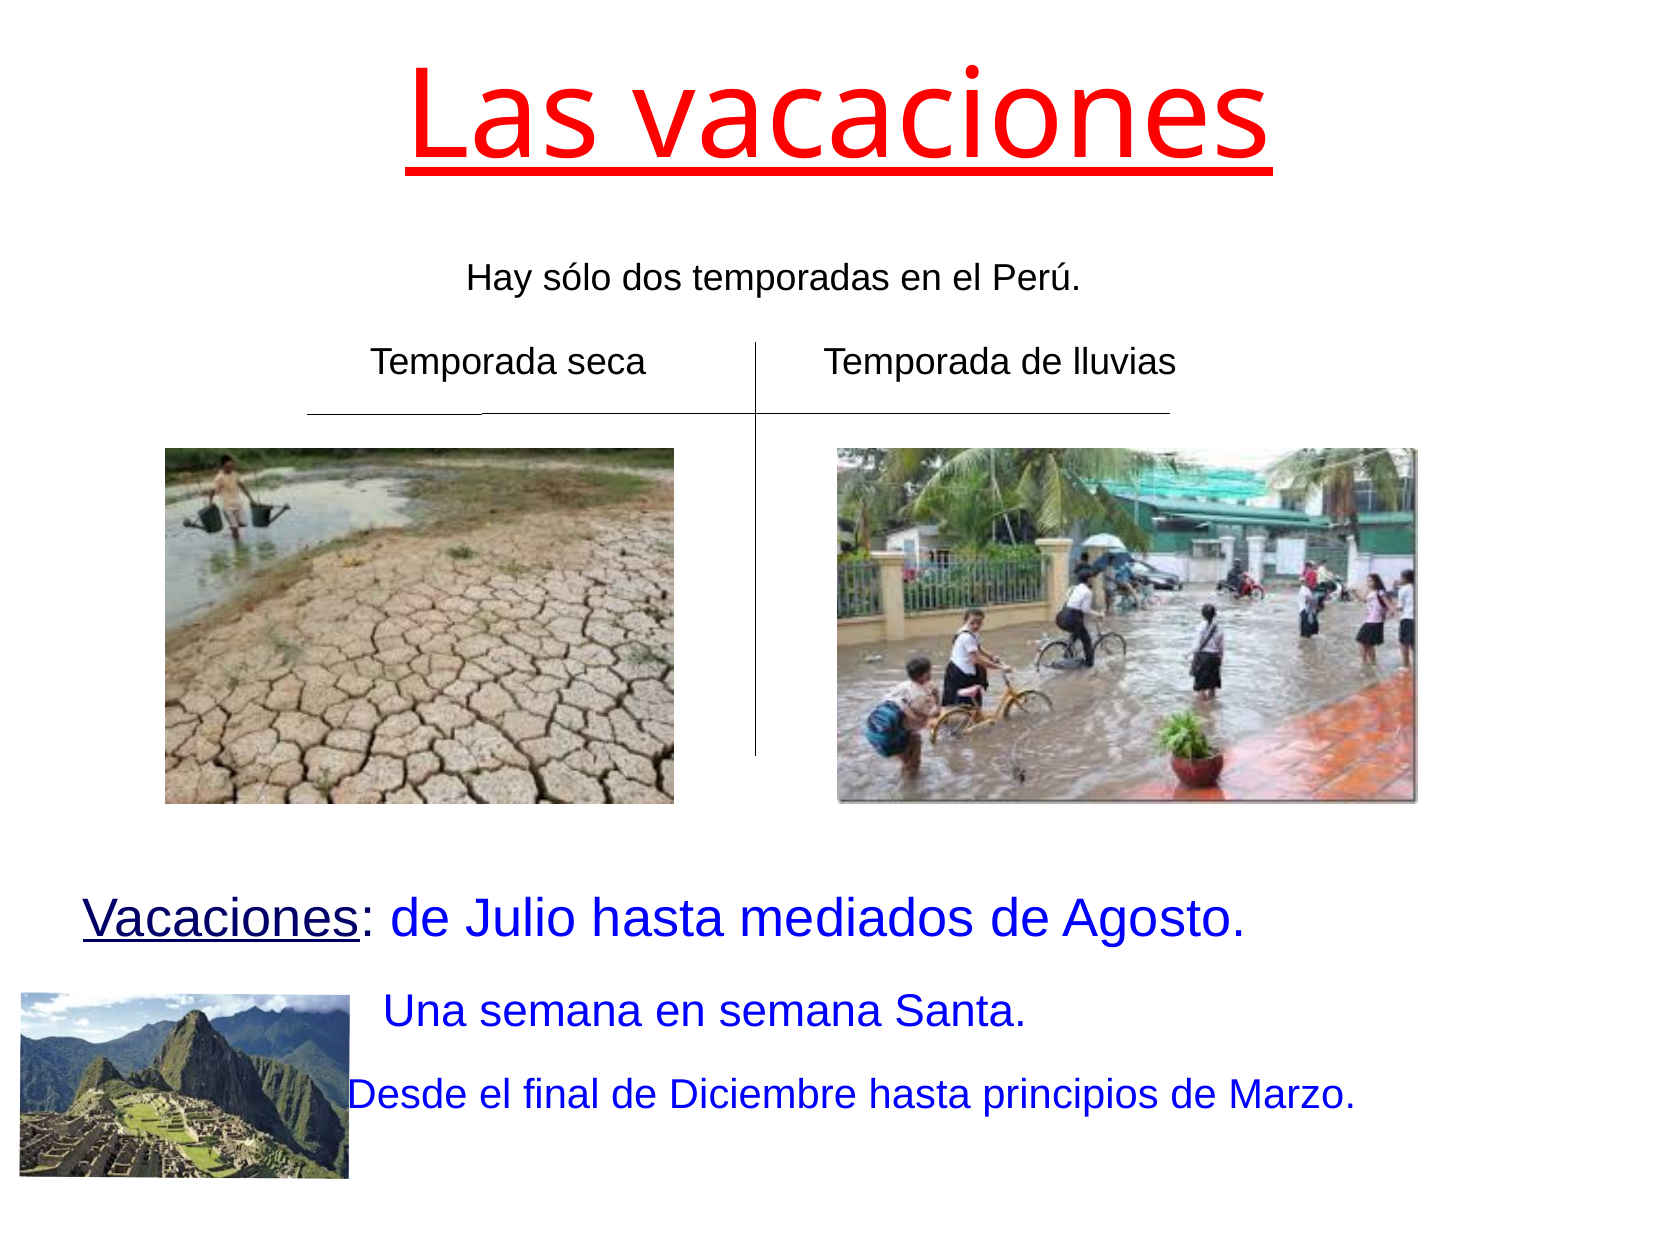

# Las vacaciones
Hay sólo dos temporadas en el Perú.
Temporada seca Temporada de lluvias
Vacaciones: de Julio hasta mediados de Agosto.
 Una semana en semana Santa.
 Desde el final de Diciembre hasta principios de Marzo.